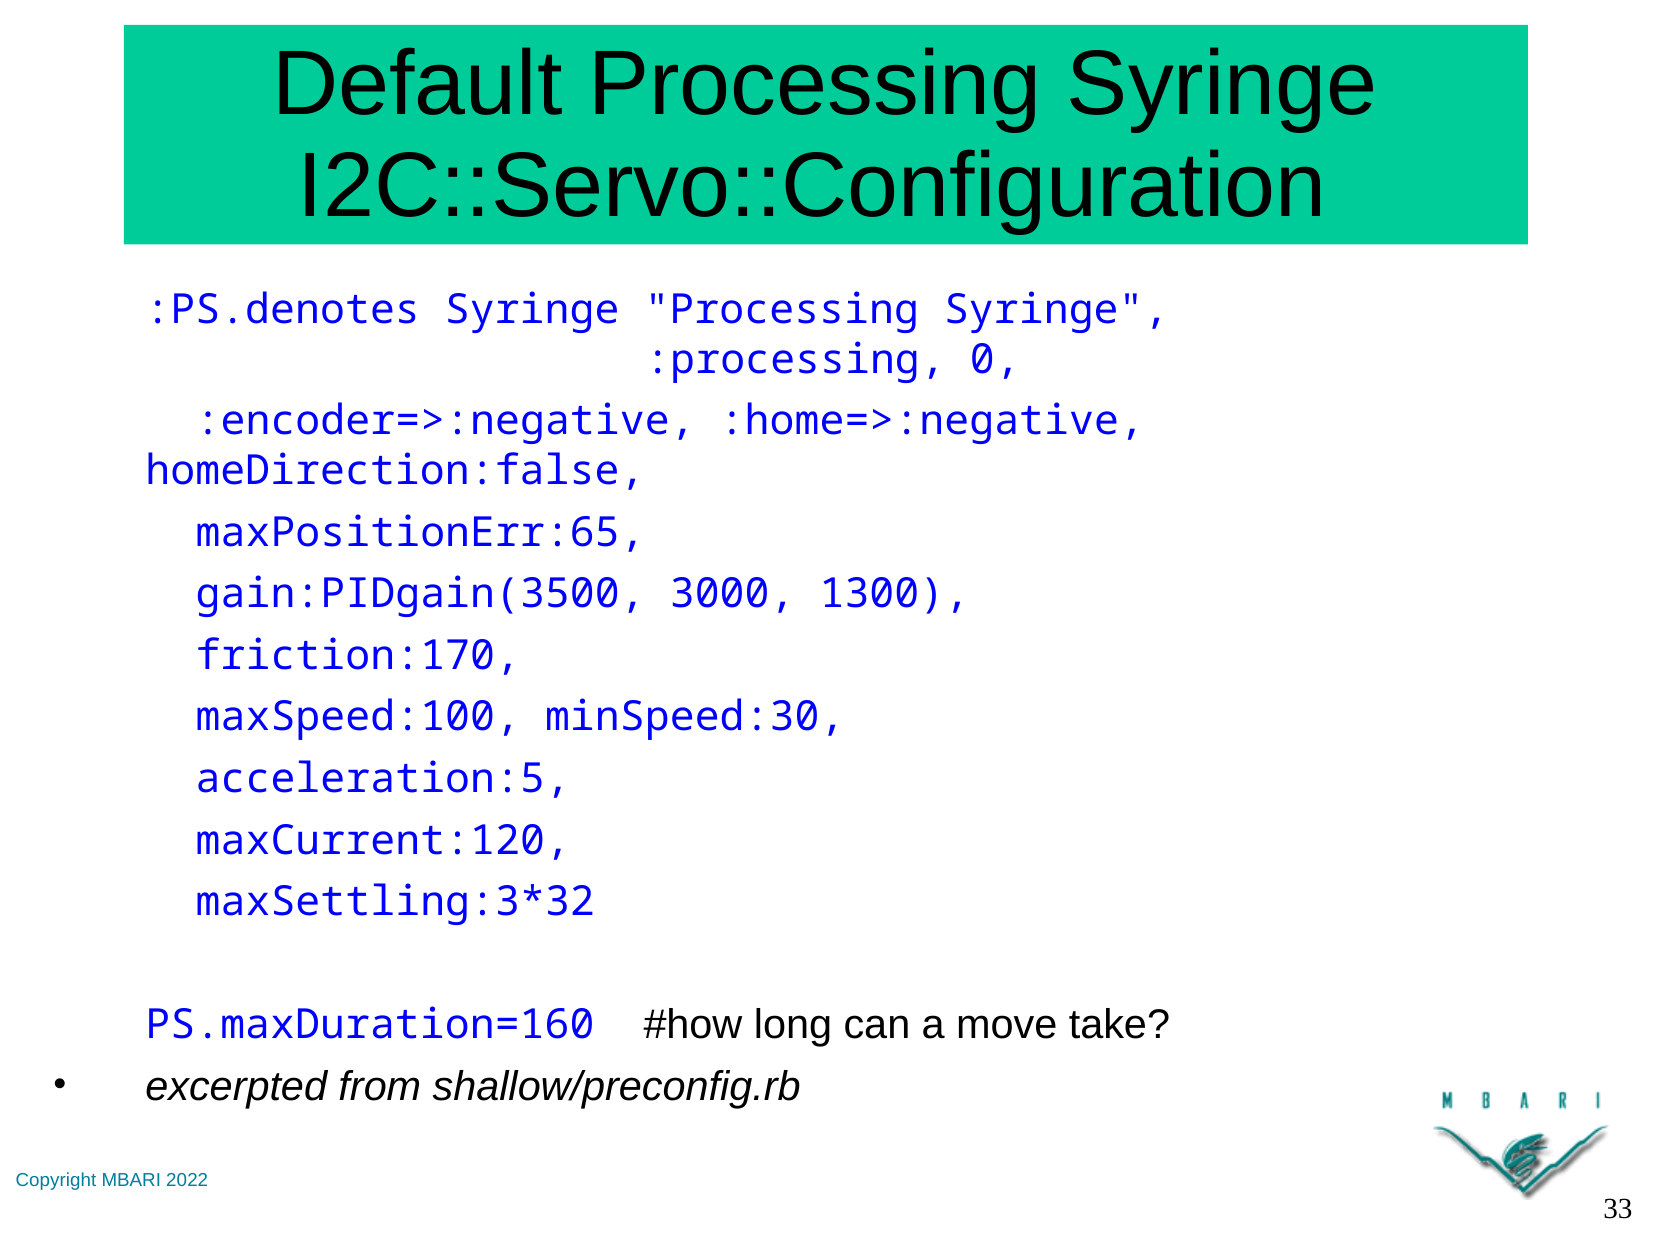

# Default Processing Syringe I2C::Servo::Configuration
:PS.denotes Syringe "Processing Syringe",
 :processing, 0,
 :encoder=>:negative, :home=>:negative, homeDirection:false,
 maxPositionErr:65,
 gain:PIDgain(3500, 3000, 1300),
 friction:170,
 maxSpeed:100, minSpeed:30,
 acceleration:5,
 maxCurrent:120,
 maxSettling:3*32
PS.maxDuration=160	#how long can a move take?
excerpted from shallow/preconfig.rb